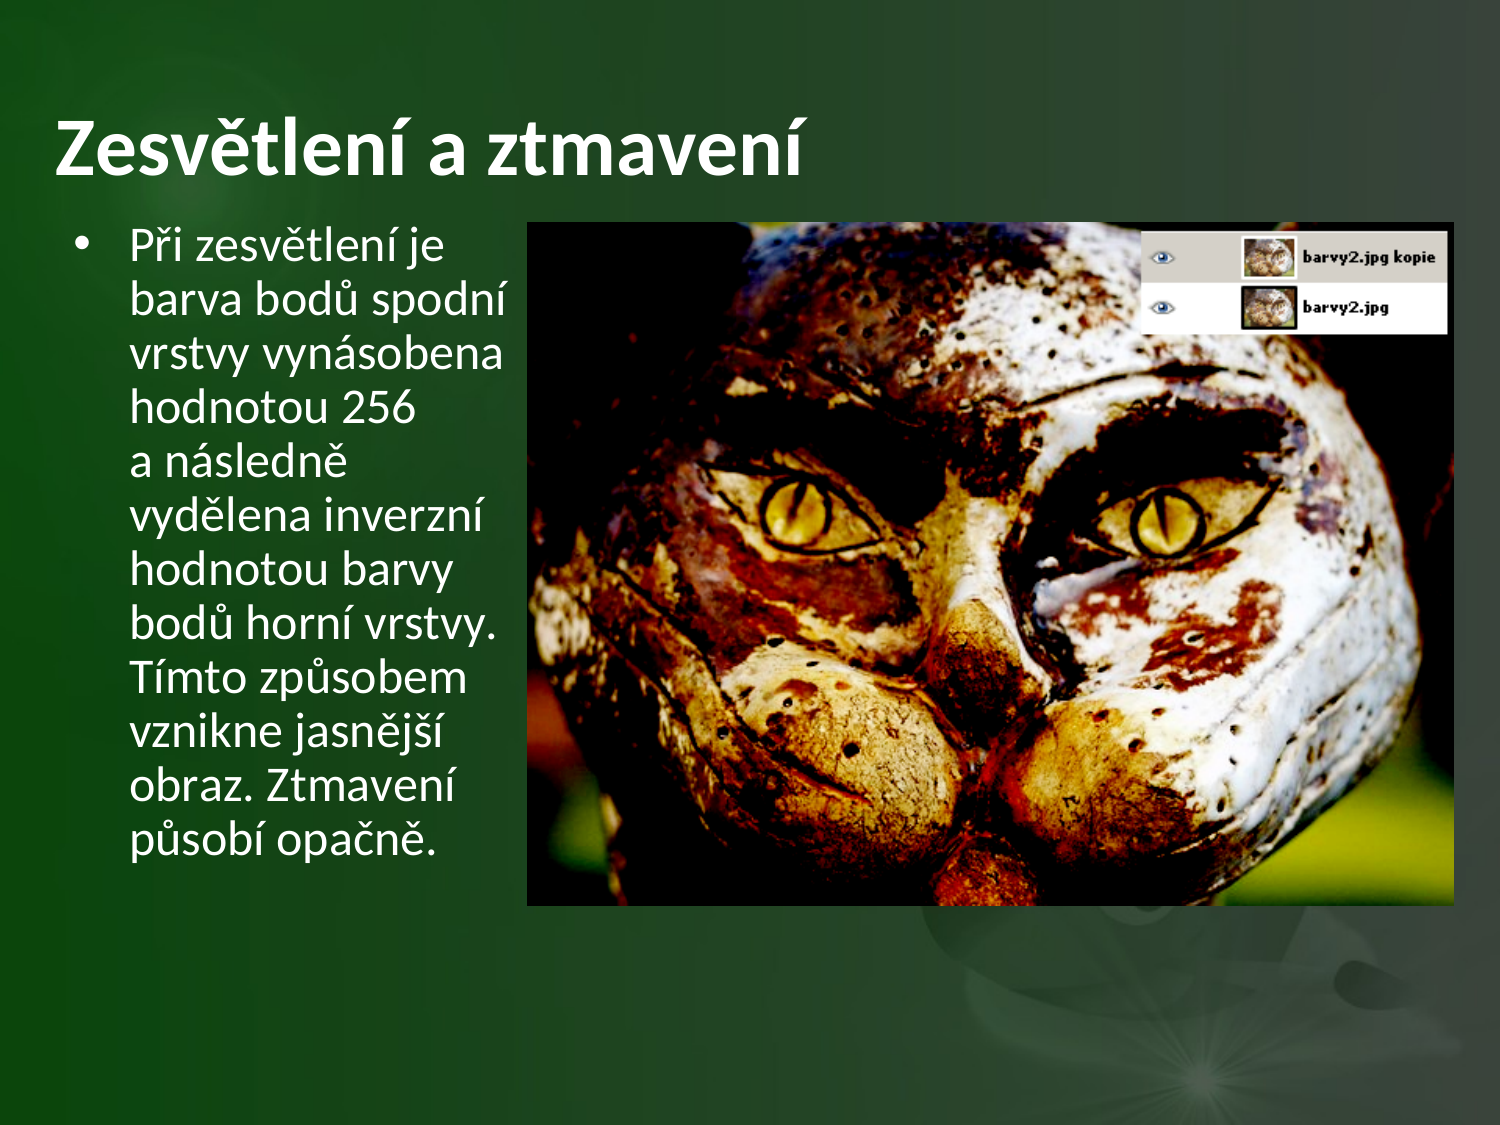

Zesvětlení a ztmavení
Při zesvětlení je barva bodů spodní vrstvy vynásobena hodnotou 256
a následně vydělena inverzní hodnotou barvy bodů horní vrstvy. Tímto způsobem vznikne jasnější obraz. Ztmavení působí opačně.